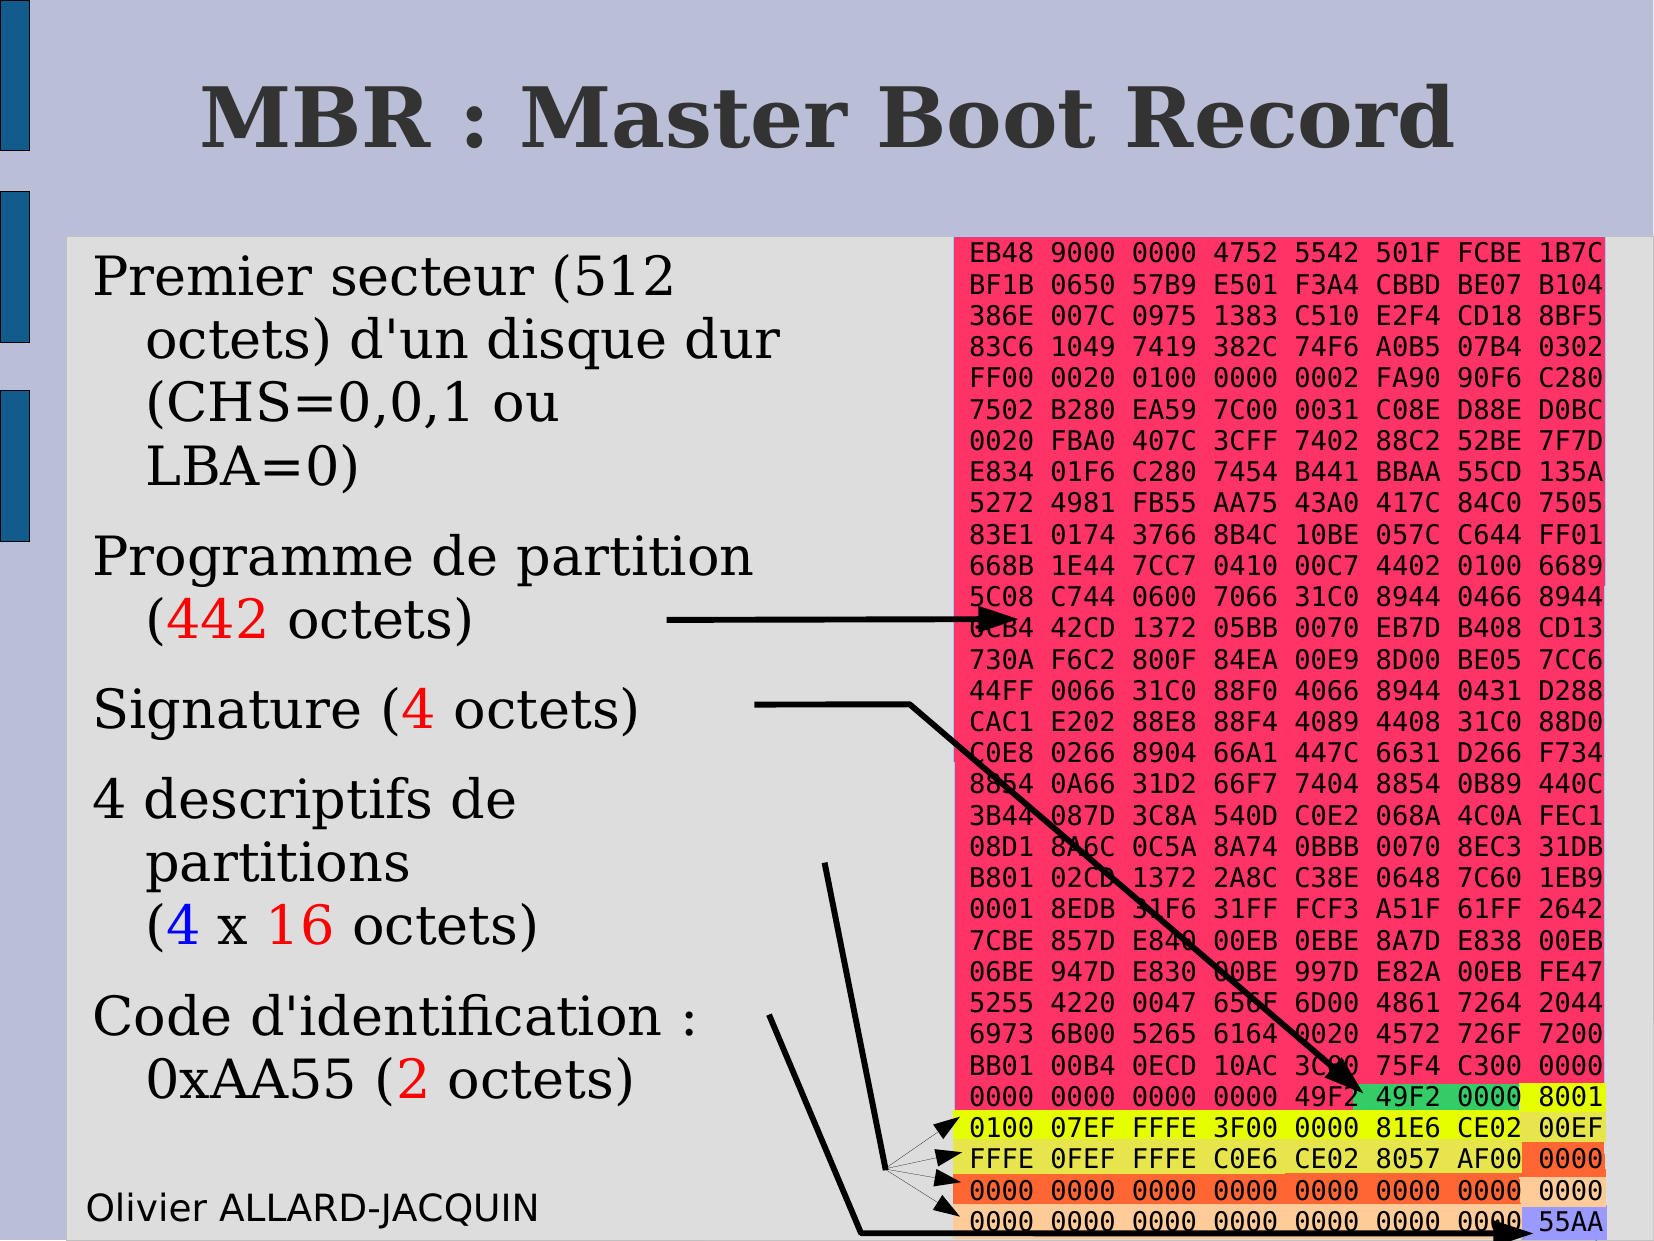

# MBR : Master Boot Record
EB48 9000 0000 4752 5542 501F FCBE 1B7C
BF1B 0650 57B9 E501 F3A4 CBBD BE07 B104
386E 007C 0975 1383 C510 E2F4 CD18 8BF5
83C6 1049 7419 382C 74F6 A0B5 07B4 0302
FF00 0020 0100 0000 0002 FA90 90F6 C280
7502 B280 EA59 7C00 0031 C08E D88E D0BC
0020 FBA0 407C 3CFF 7402 88C2 52BE 7F7D
E834 01F6 C280 7454 B441 BBAA 55CD 135A
5272 4981 FB55 AA75 43A0 417C 84C0 7505
83E1 0174 3766 8B4C 10BE 057C C644 FF01
668B 1E44 7CC7 0410 00C7 4402 0100 6689
5C08 C744 0600 7066 31C0 8944 0466 8944
0CB4 42CD 1372 05BB 0070 EB7D B408 CD13
730A F6C2 800F 84EA 00E9 8D00 BE05 7CC6
44FF 0066 31C0 88F0 4066 8944 0431 D288
CAC1 E202 88E8 88F4 4089 4408 31C0 88D0
C0E8 0266 8904 66A1 447C 6631 D266 F734
8854 0A66 31D2 66F7 7404 8854 0B89 440C
3B44 087D 3C8A 540D C0E2 068A 4C0A FEC1
08D1 8A6C 0C5A 8A74 0BBB 0070 8EC3 31DB
B801 02CD 1372 2A8C C38E 0648 7C60 1EB9
0001 8EDB 31F6 31FF FCF3 A51F 61FF 2642
7CBE 857D E840 00EB 0EBE 8A7D E838 00EB
06BE 947D E830 00BE 997D E82A 00EB FE47
5255 4220 0047 656F 6D00 4861 7264 2044
6973 6B00 5265 6164 0020 4572 726F 7200
BB01 00B4 0ECD 10AC 3C00 75F4 C300 0000
0000 0000 0000 0000 49F2 49F2 0000 8001
0100 07EF FFFE 3F00 0000 81E6 CE02 00EF
FFFE 0FEF FFFE C0E6 CE02 8057 AF00 0000
0000 0000 0000 0000 0000 0000 0000 0000
0000 0000 0000 0000 0000 0000 0000 55AA
Premier secteur (512 octets) d'un disque dur (CHS=0,0,1 ou LBA=0)
Programme de partition (442 octets)
Signature (4 octets)
4 descriptifs de
partitions
(4 x 16 octets)
Code d'identification : 0xAA55 (2 octets)